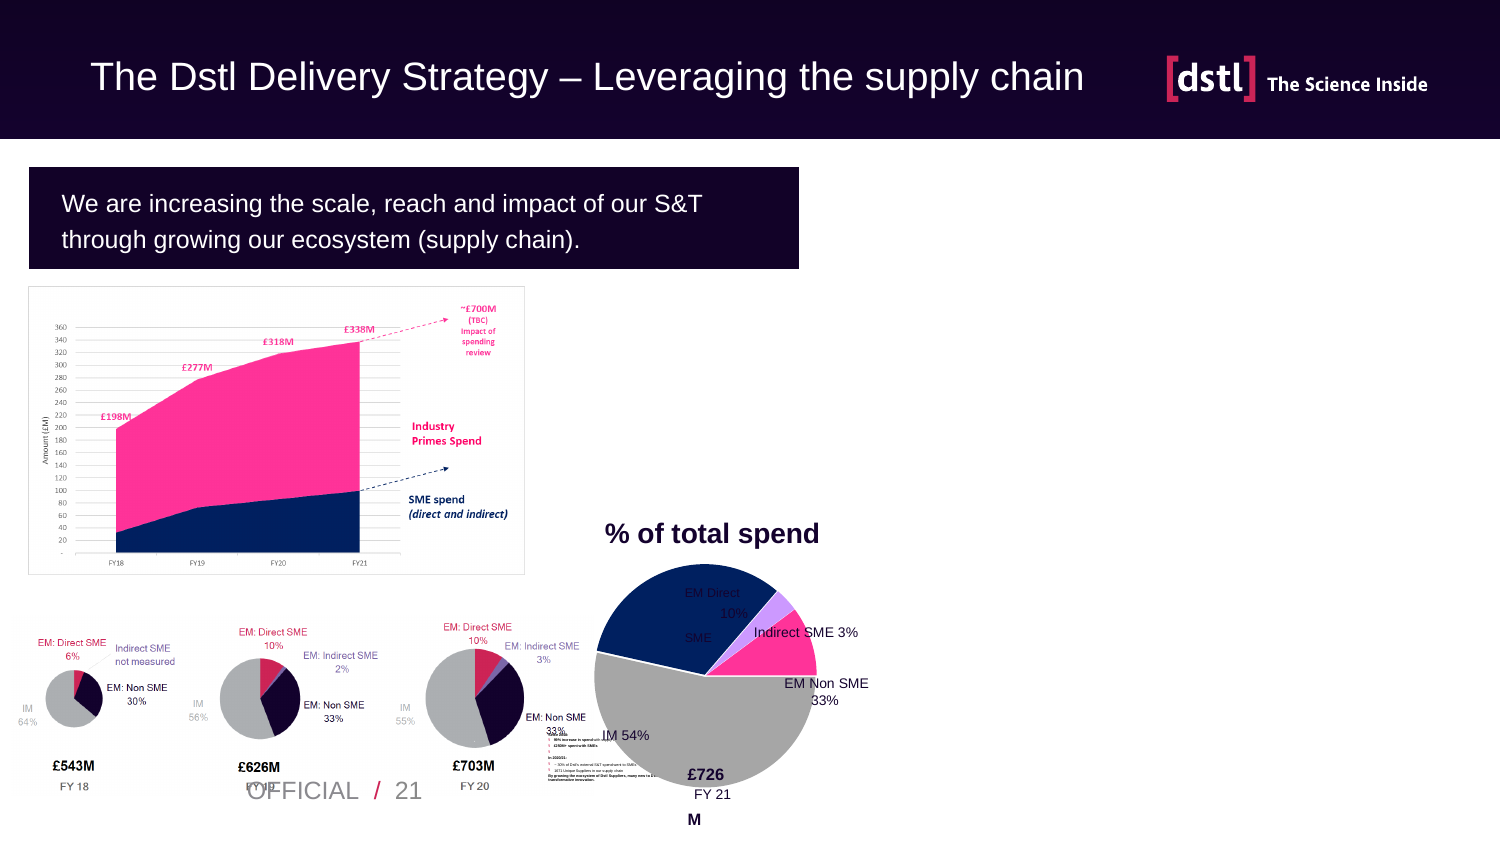

# The Dstl Delivery Strategy – Leveraging the supply chain
We are increasing the scale, reach and impact of our S&T through growing our ecosystem (supply chain).
% of total spend
EM Direct SME
### Chart
| Category | Series1 |
|---|---|
| EM: Direct SME | 73910052.59 |
| EM: Indirect SME | 25408560.3299 |
| EM: Non SME | 238271387.0801 |
| IM | 388410000.0 |10%
Indirect SME 3%
EM Non SME
33%
IM 54%
Since 2018:
99% increase in spend with supply chain, i.e. nearly doubled.
£250M+ spent with SMEs
In 2020/21:
~ 30% of Dstl's external S&T spend went to SMEs
1671 Unique Suppliers in our supply chain
By growing the ecosystem of Dstl Suppliers, many new to Defence, we will increase likelihood of finding transformative innovation.
£726M
 FY 21
OFFICIAL /